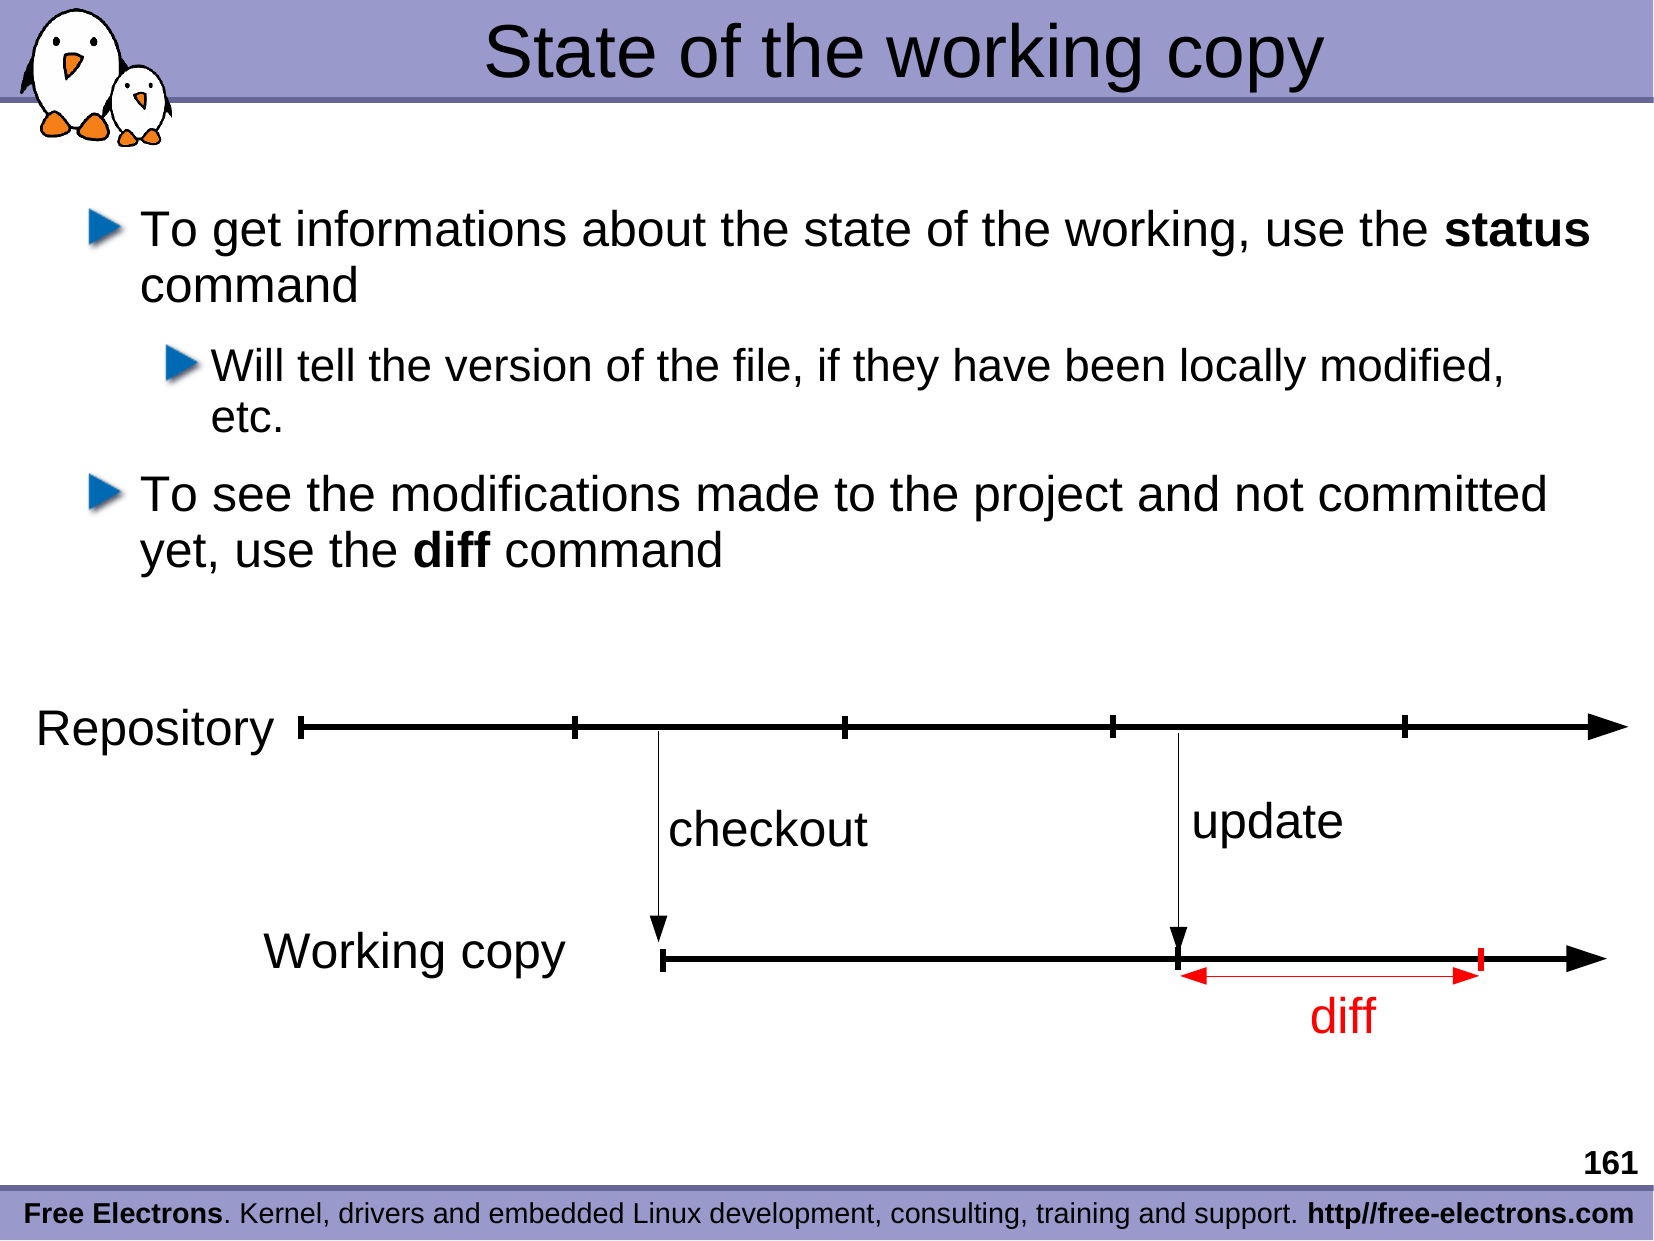

# State of the working copy
To get informations about the state of the working, use the status command
Will tell the version of the file, if they have been locally modified, etc.
To see the modifications made to the project and not committed yet, use the diff command
Repository
update
checkout
Working copy
diff